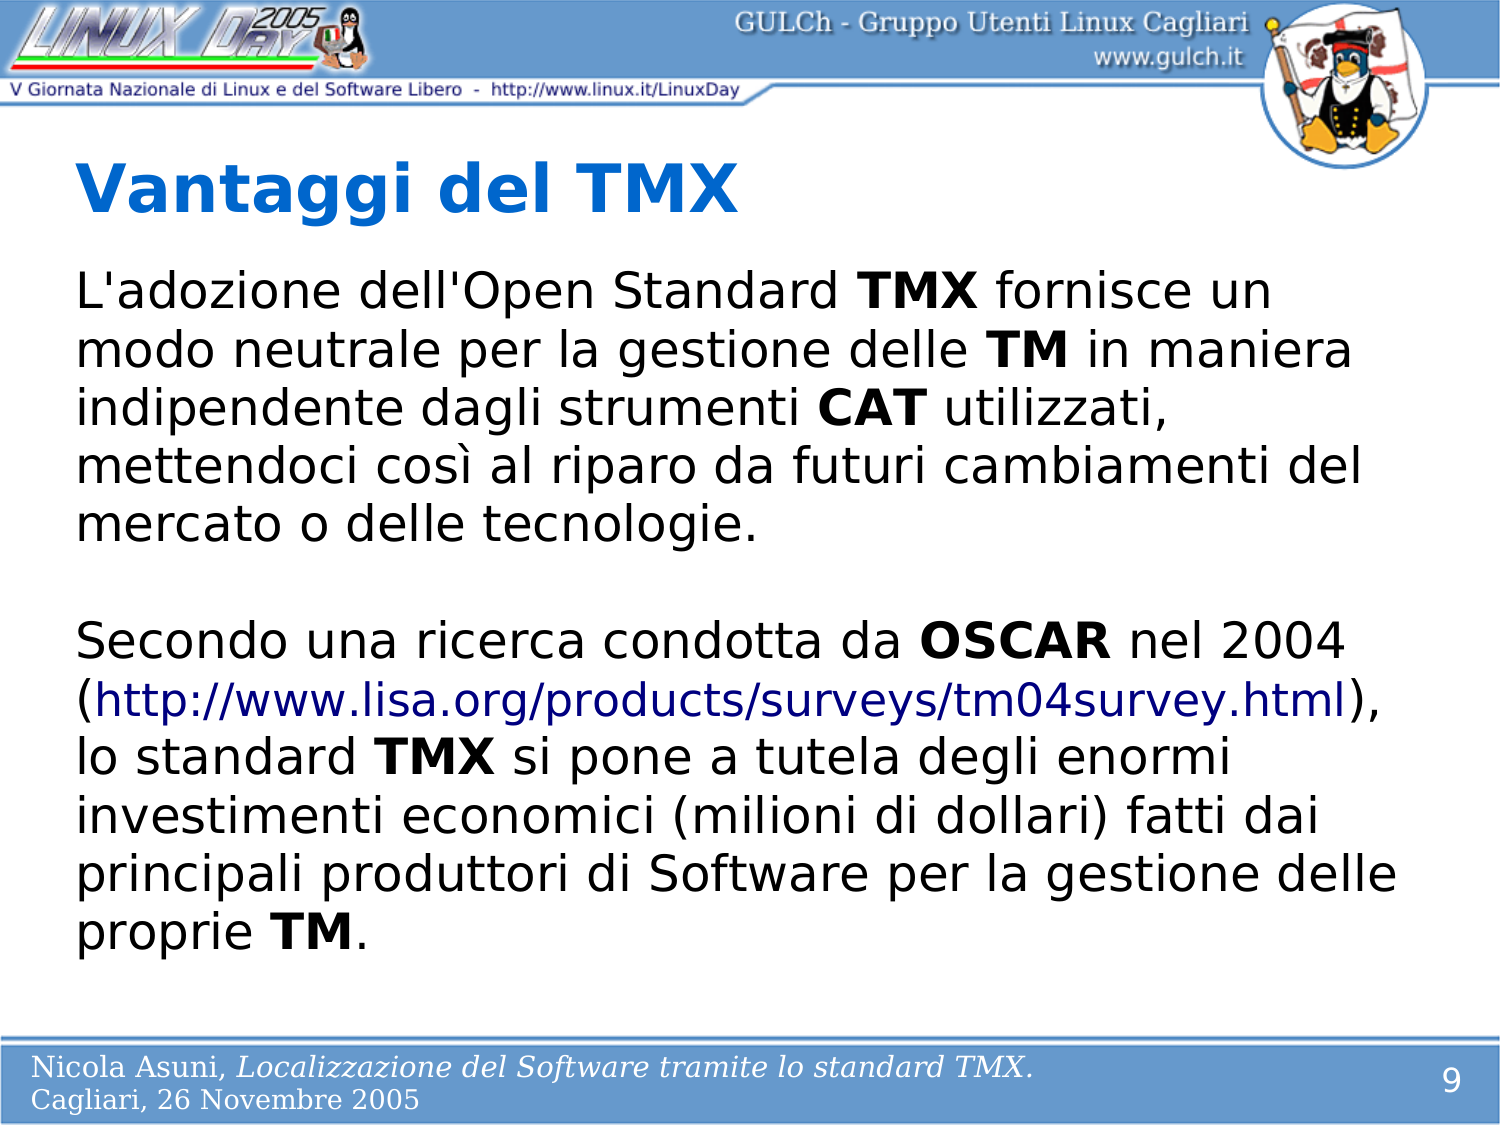

Vantaggi del TMX
L'adozione dell'Open Standard TMX fornisce un modo neutrale per la gestione delle TM in maniera indipendente dagli strumenti CAT utilizzati, mettendoci così al riparo da futuri cambiamenti del mercato o delle tecnologie.
Secondo una ricerca condotta da OSCAR nel 2004 (http://www.lisa.org/products/surveys/tm04survey.html), lo standard TMX si pone a tutela degli enormi investimenti economici (milioni di dollari) fatti dai principali produttori di Software per la gestione delle proprie TM.